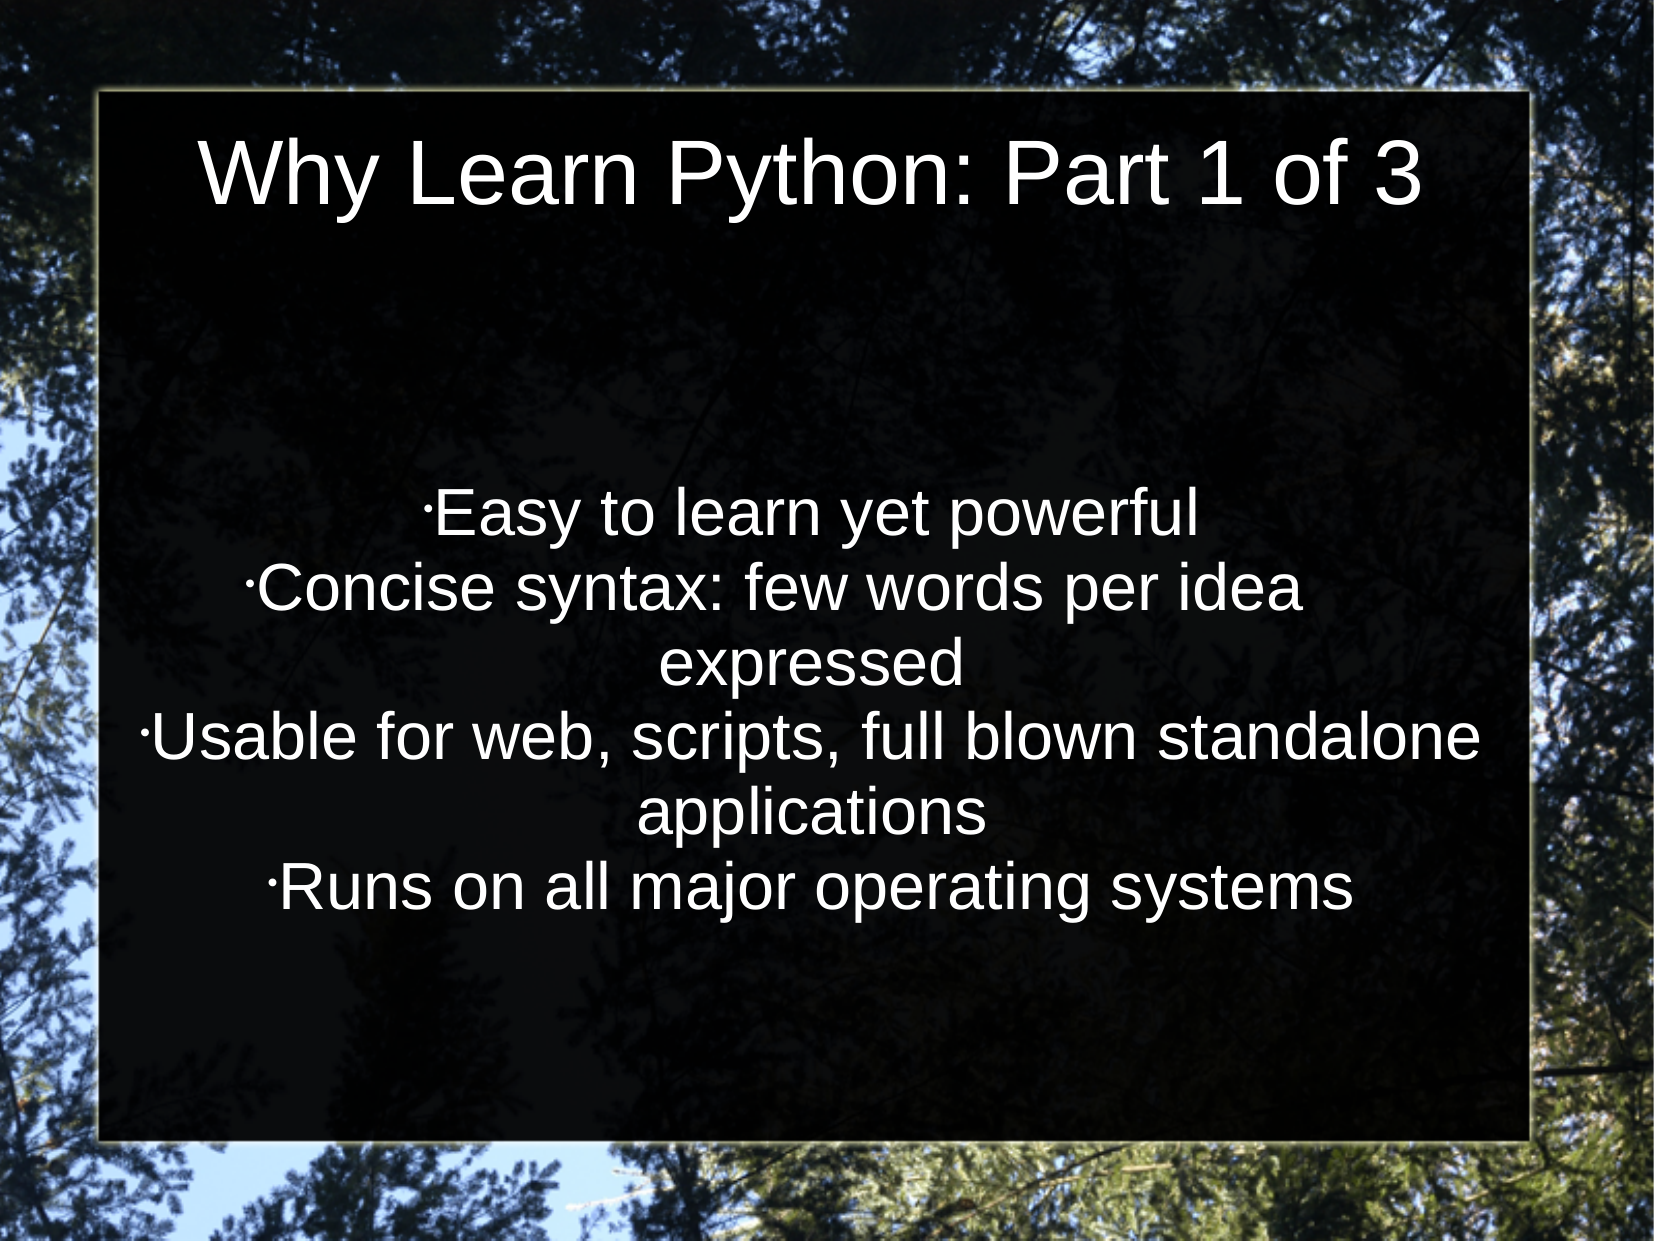

# Why Learn Python: Part 1 of 3
Easy to learn yet powerful
Concise syntax: few words per idea expressed
Usable for web, scripts, full blown standalone applications
Runs on all major operating systems